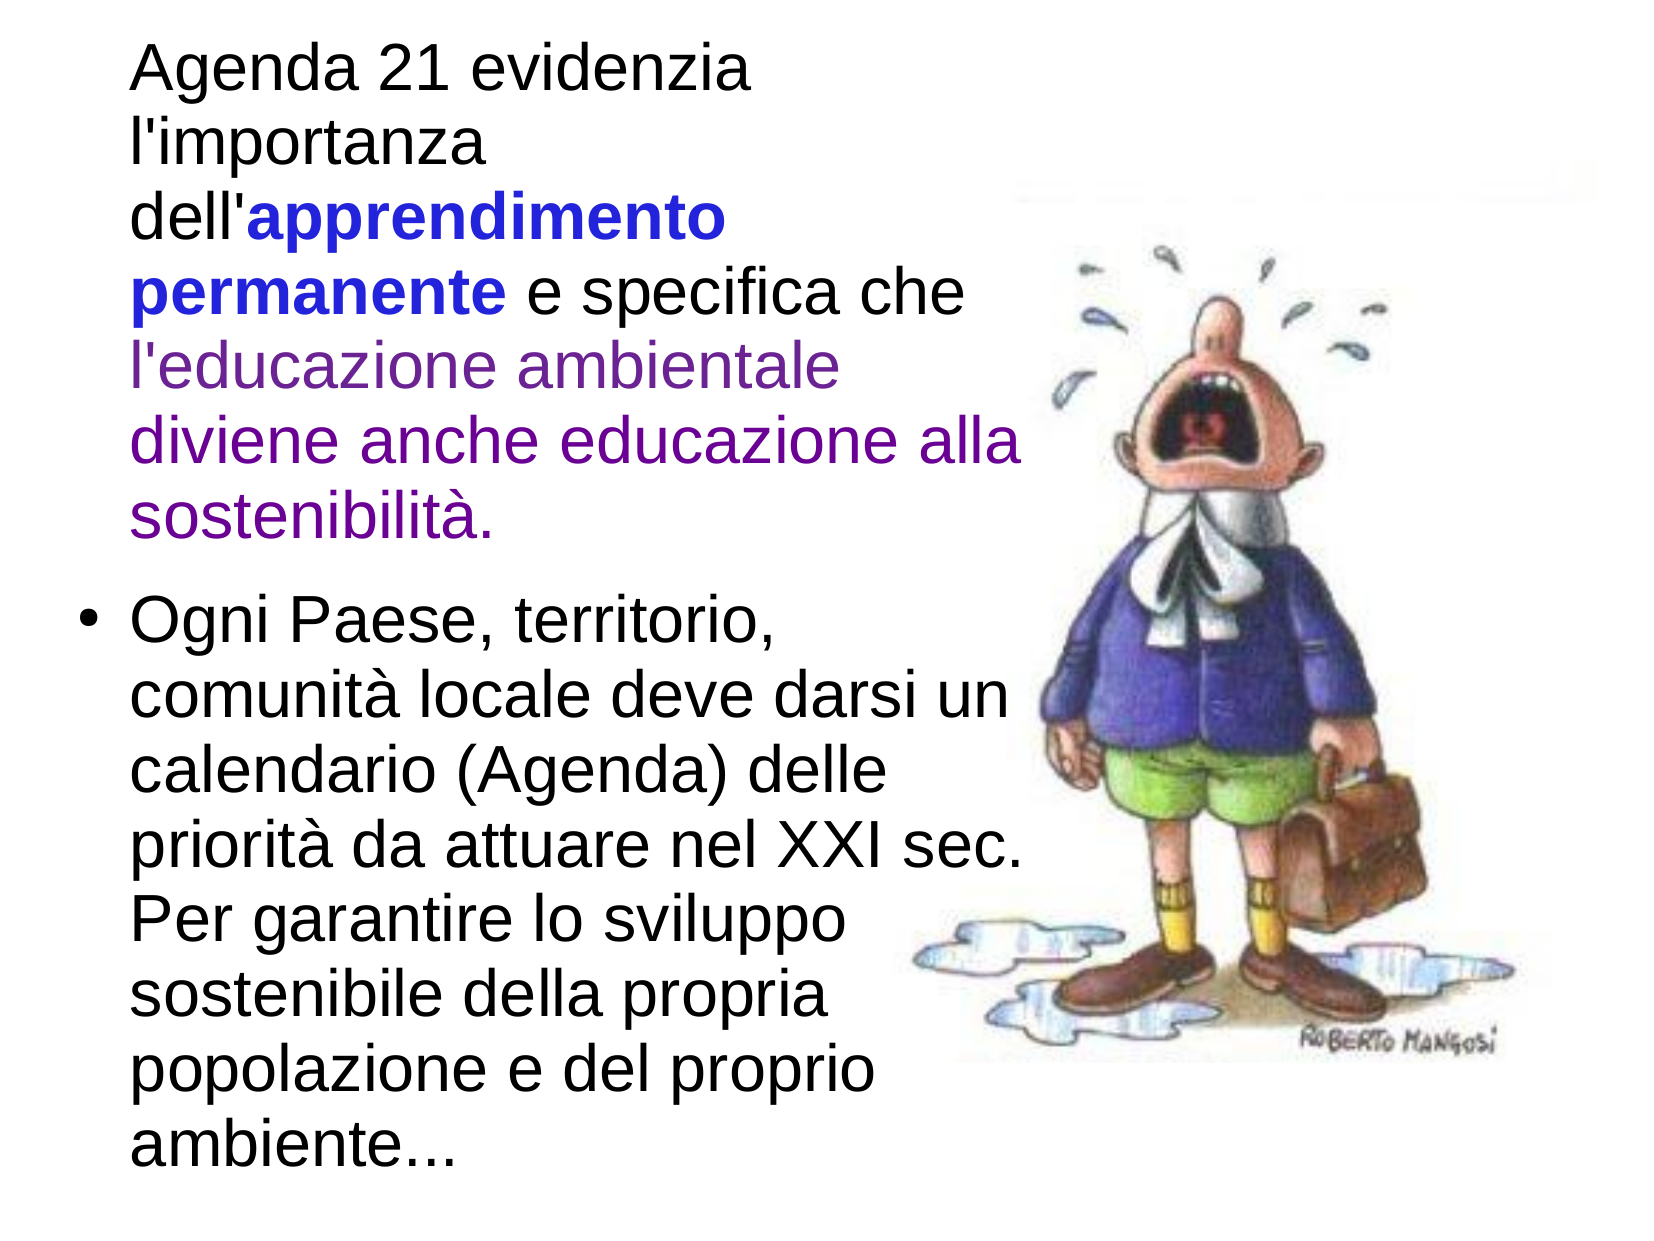

# Agenda 21 evidenzia l'importanza dell'apprendimento permanente e specifica che l'educazione ambientale diviene anche educazione alla sostenibilità.
Ogni Paese, territorio, comunità locale deve darsi un calendario (Agenda) delle priorità da attuare nel XXI sec. Per garantire lo sviluppo sostenibile della propria popolazione e del proprio ambiente...